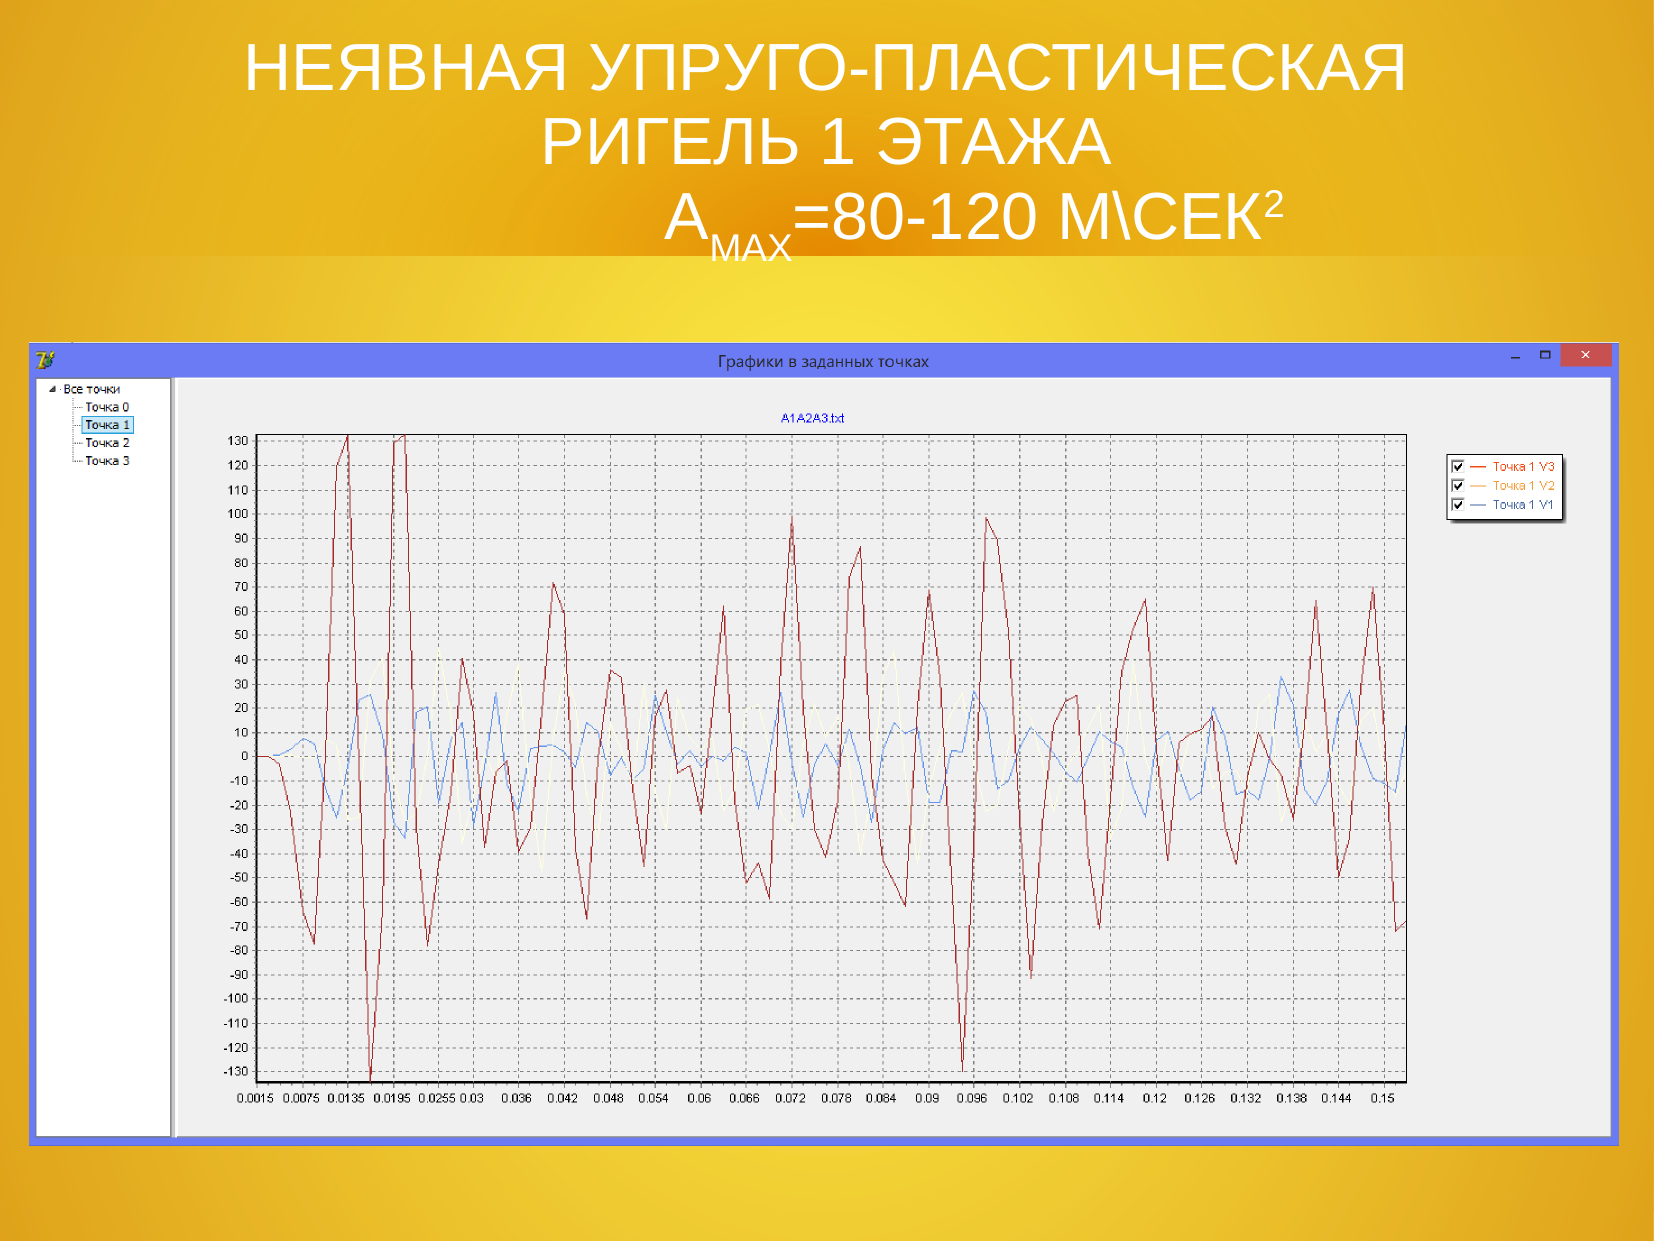

# НЕЯВНАЯ УПРУГО-ПЛАСТИЧЕСКАЯ РИГЕЛЬ 1 ЭТАЖА АМАХ=80-120 М\СЕК2